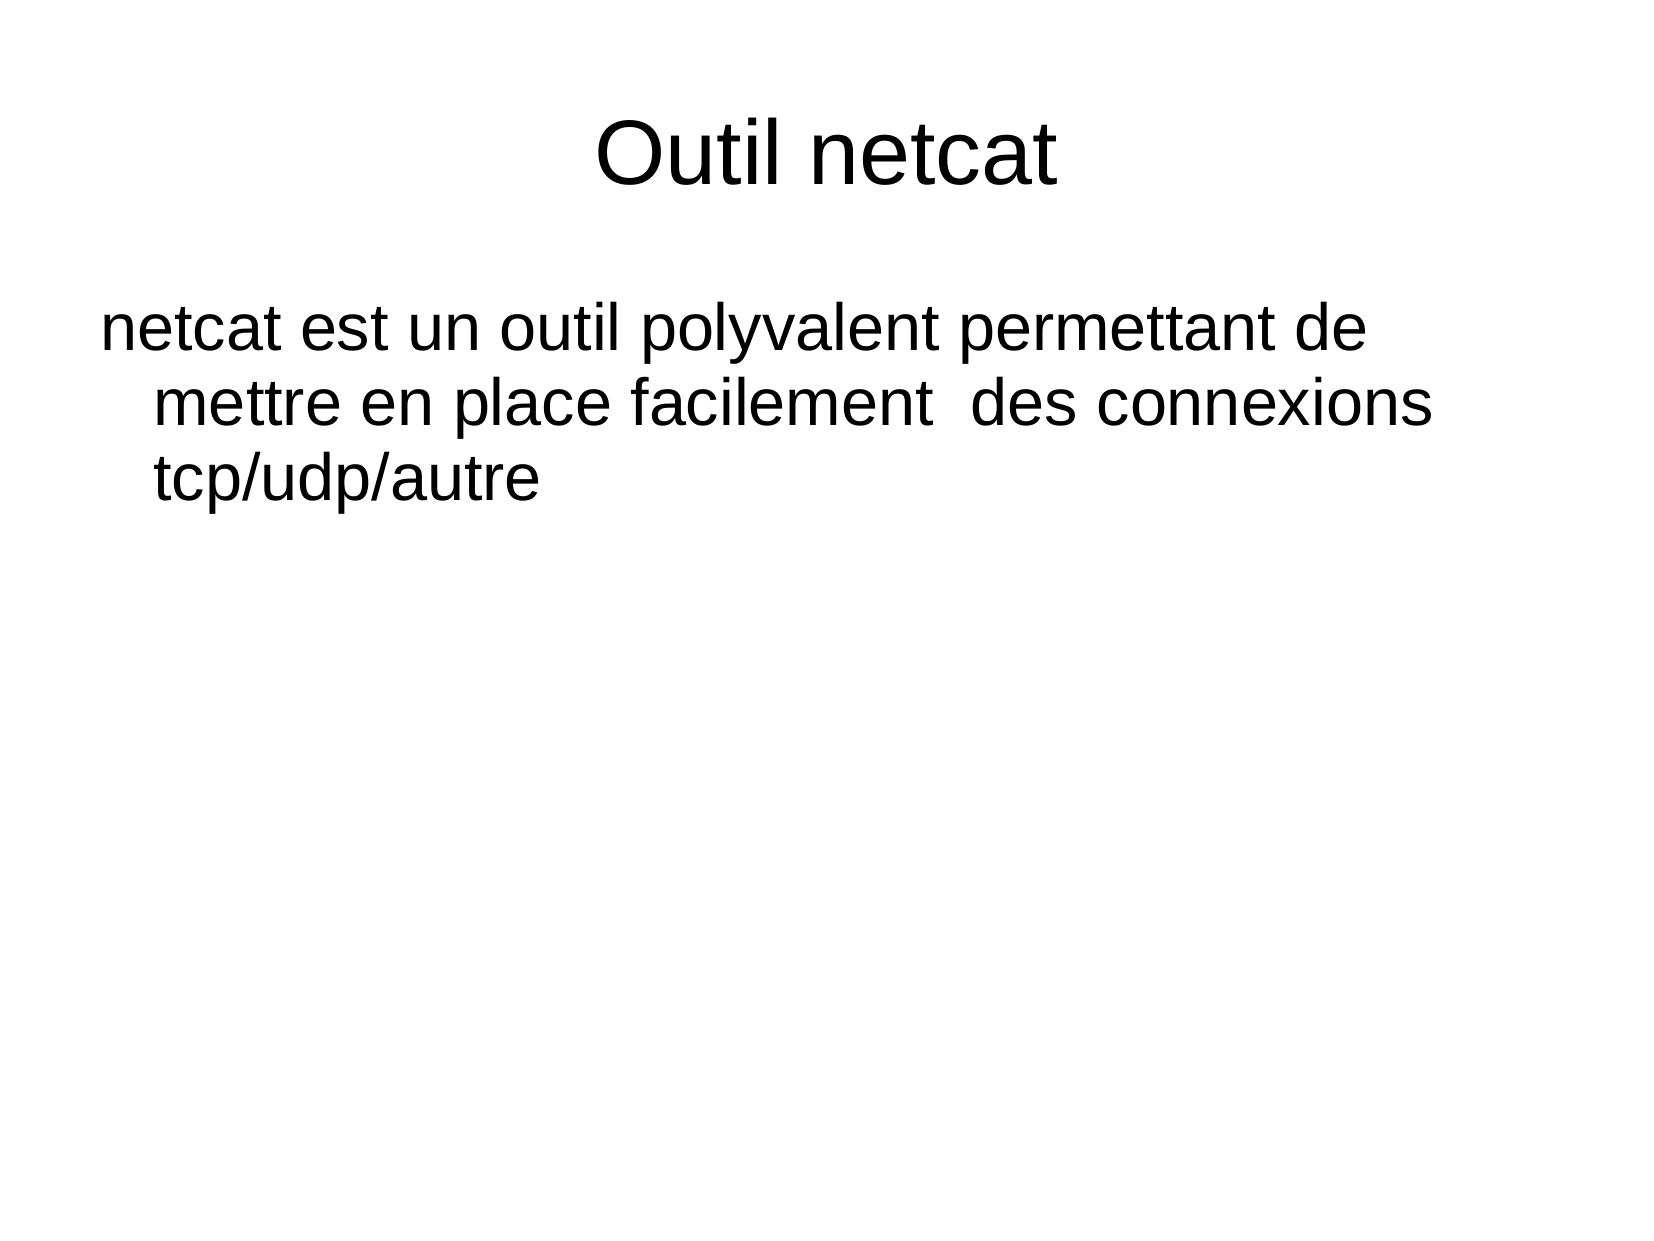

# Outil netcat
netcat est un outil polyvalent permettant de mettre en place facilement des connexions tcp/udp/autre